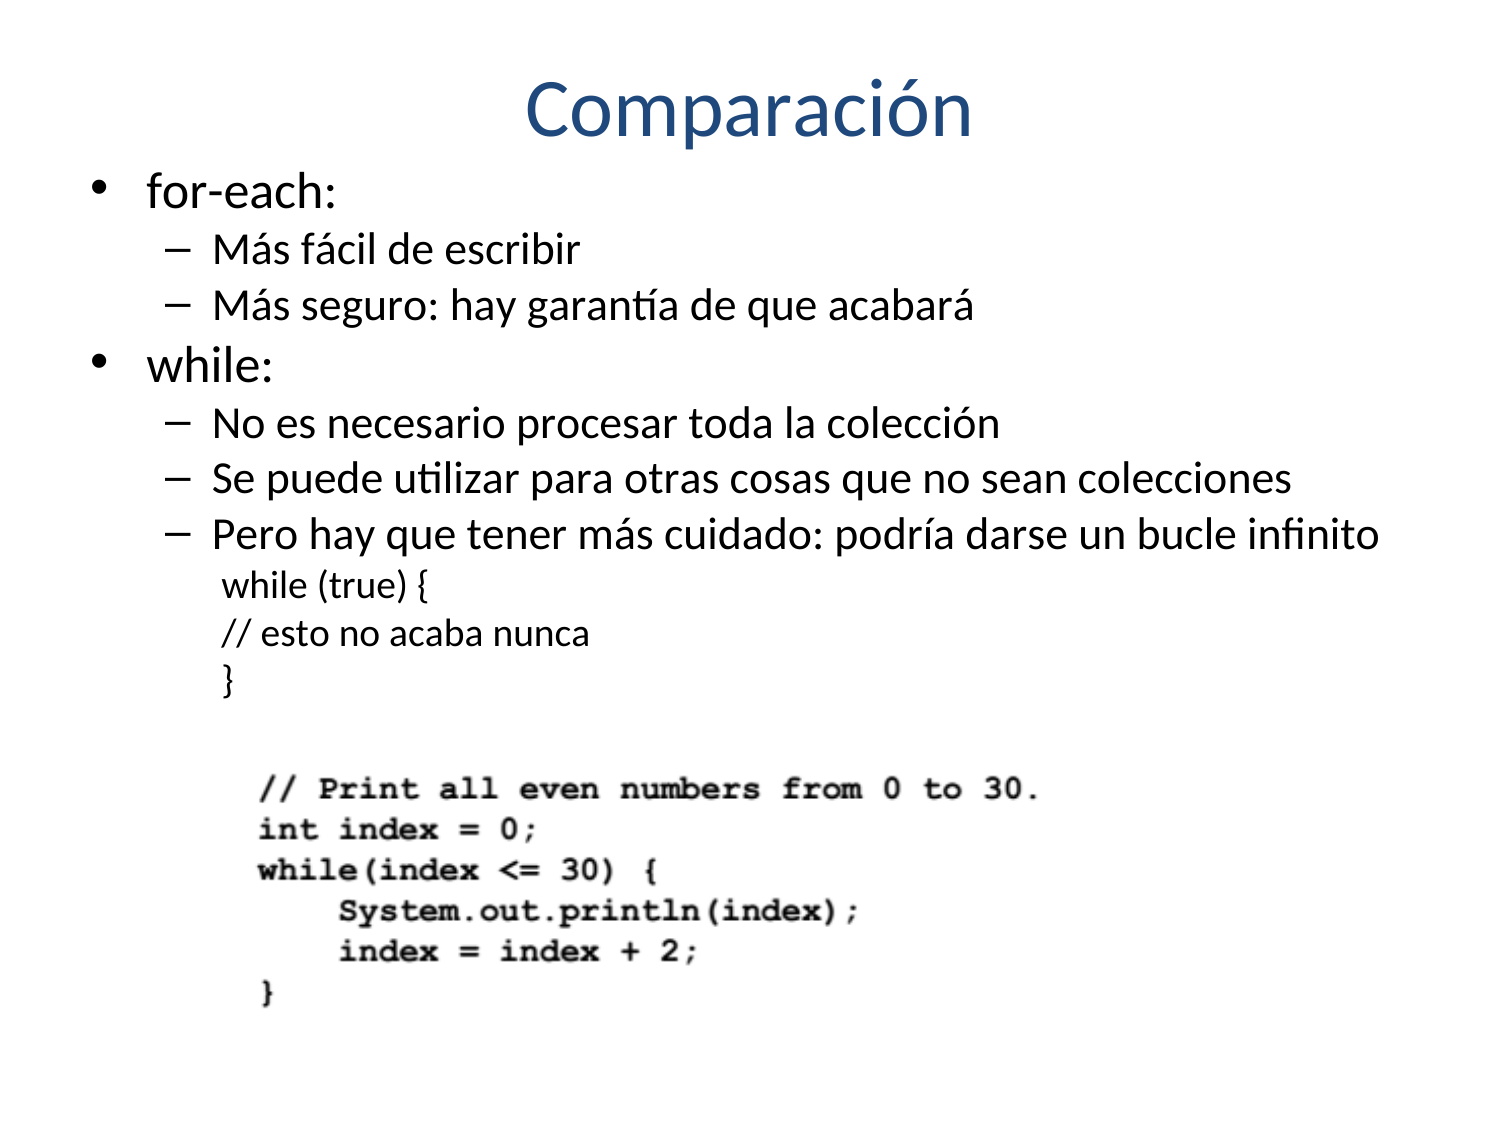

# Comparación
for-each:
Más fácil de escribir
Más seguro: hay garantía de que acabará
while:
No es necesario procesar toda la colección
Se puede utilizar para otras cosas que no sean colecciones
Pero hay que tener más cuidado: podría darse un bucle infinito
while (true) {
// esto no acaba nunca
}